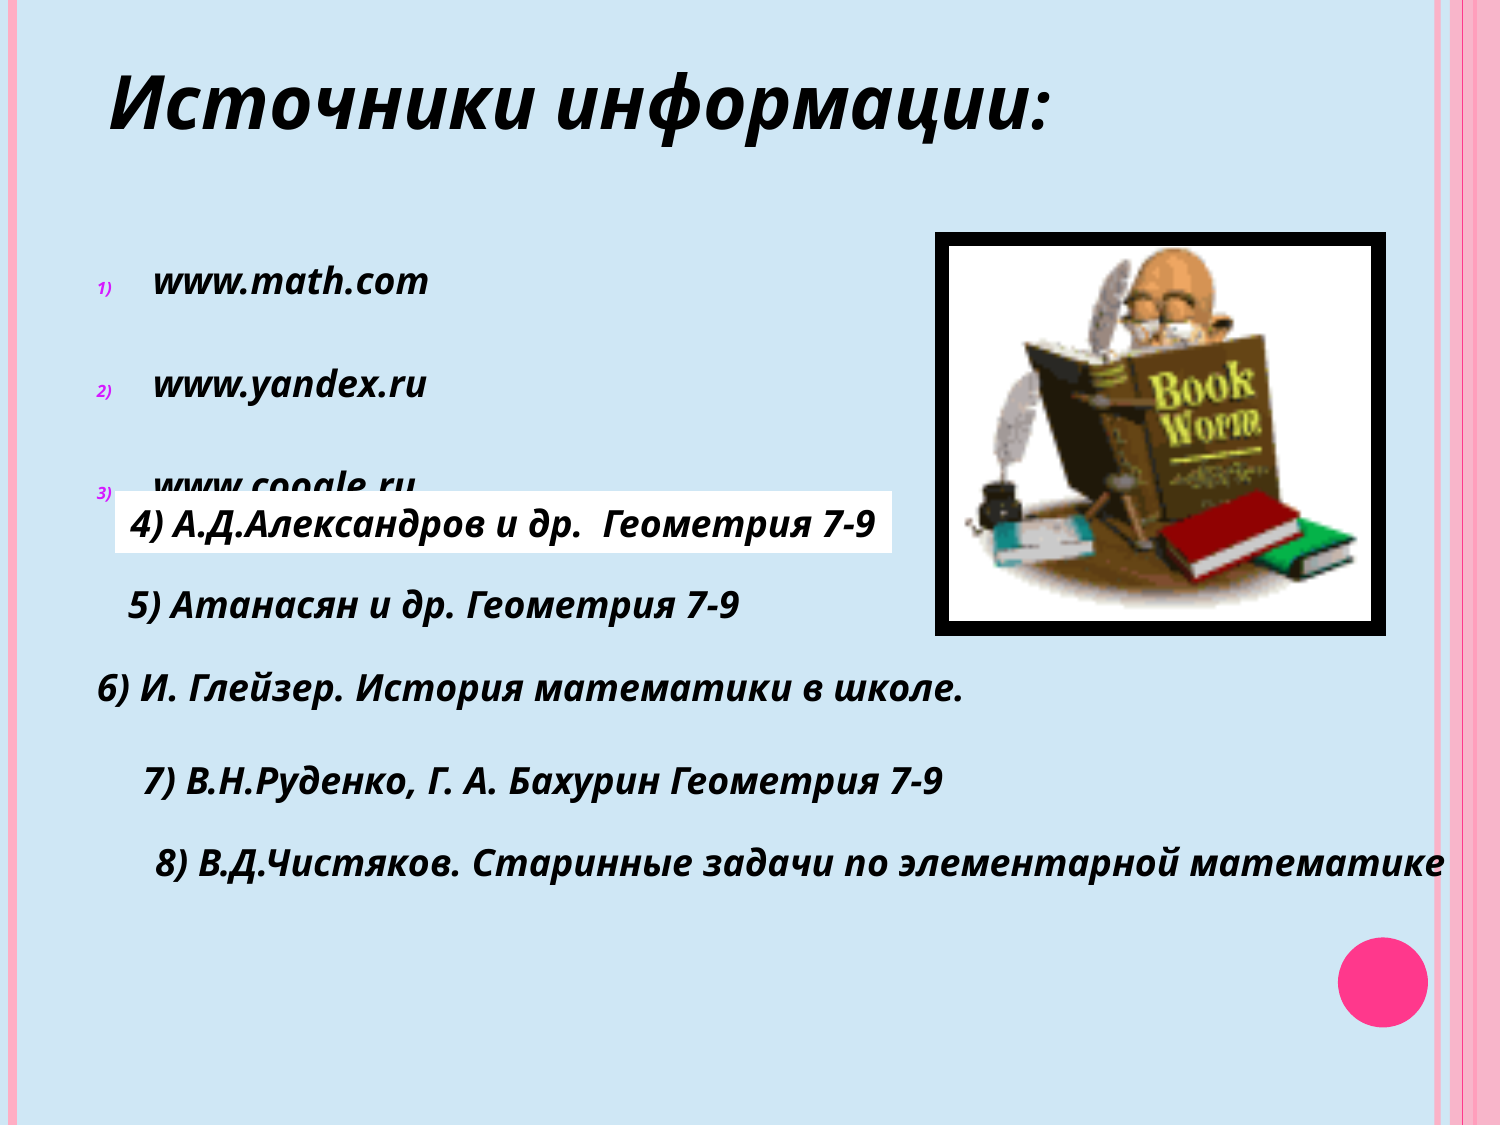

Источники информации:
www.math.com
www.yandex.ru
www.coogle.ru
4) А.Д.Александров и др. Геометрия 7-9
5) Атанасян и др. Геометрия 7-9
6) И. Глейзер. История математики в школе.
7) В.Н.Руденко, Г. А. Бахурин Геометрия 7-9
8) В.Д.Чистяков. Старинные задачи по элементарной математике